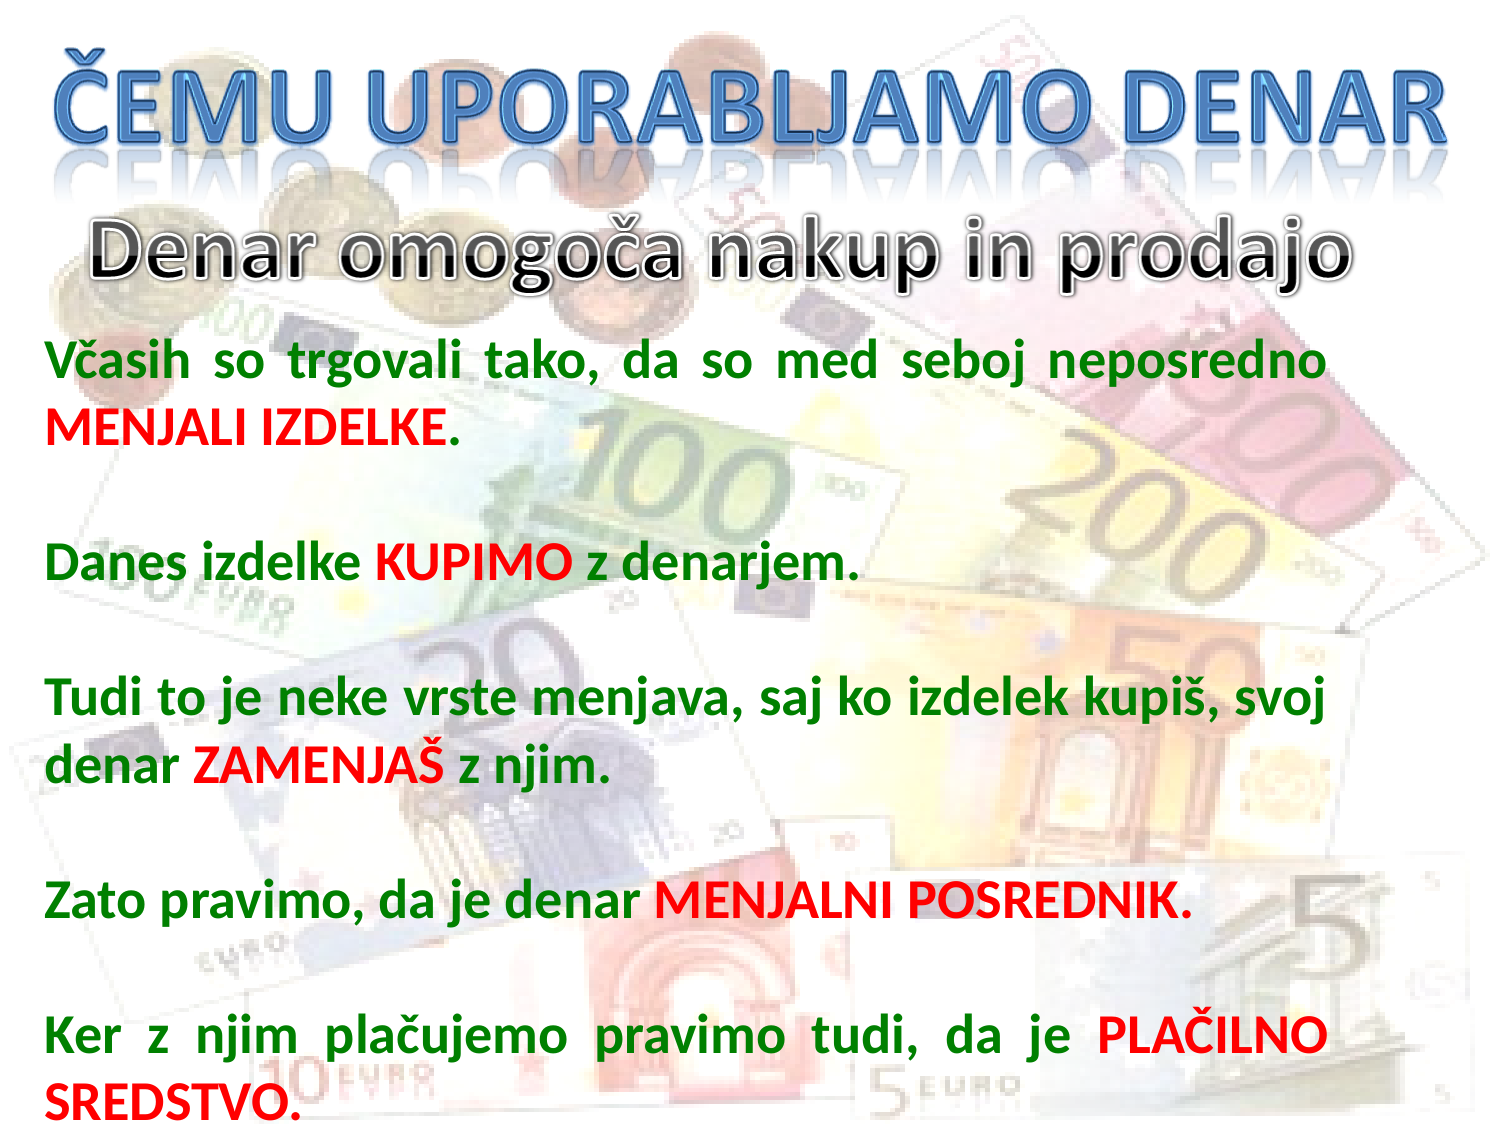

Včasih so trgovali tako, da so med seboj neposredno MENJALI IZDELKE.
Danes izdelke KUPIMO z denarjem.
Tudi to je neke vrste menjava, saj ko izdelek kupiš, svoj denar ZAMENJAŠ z njim.
Zato pravimo, da je denar MENJALNI POSREDNIK.
Ker z njim plačujemo pravimo tudi, da je PLAČILNO SREDSTVO.
#